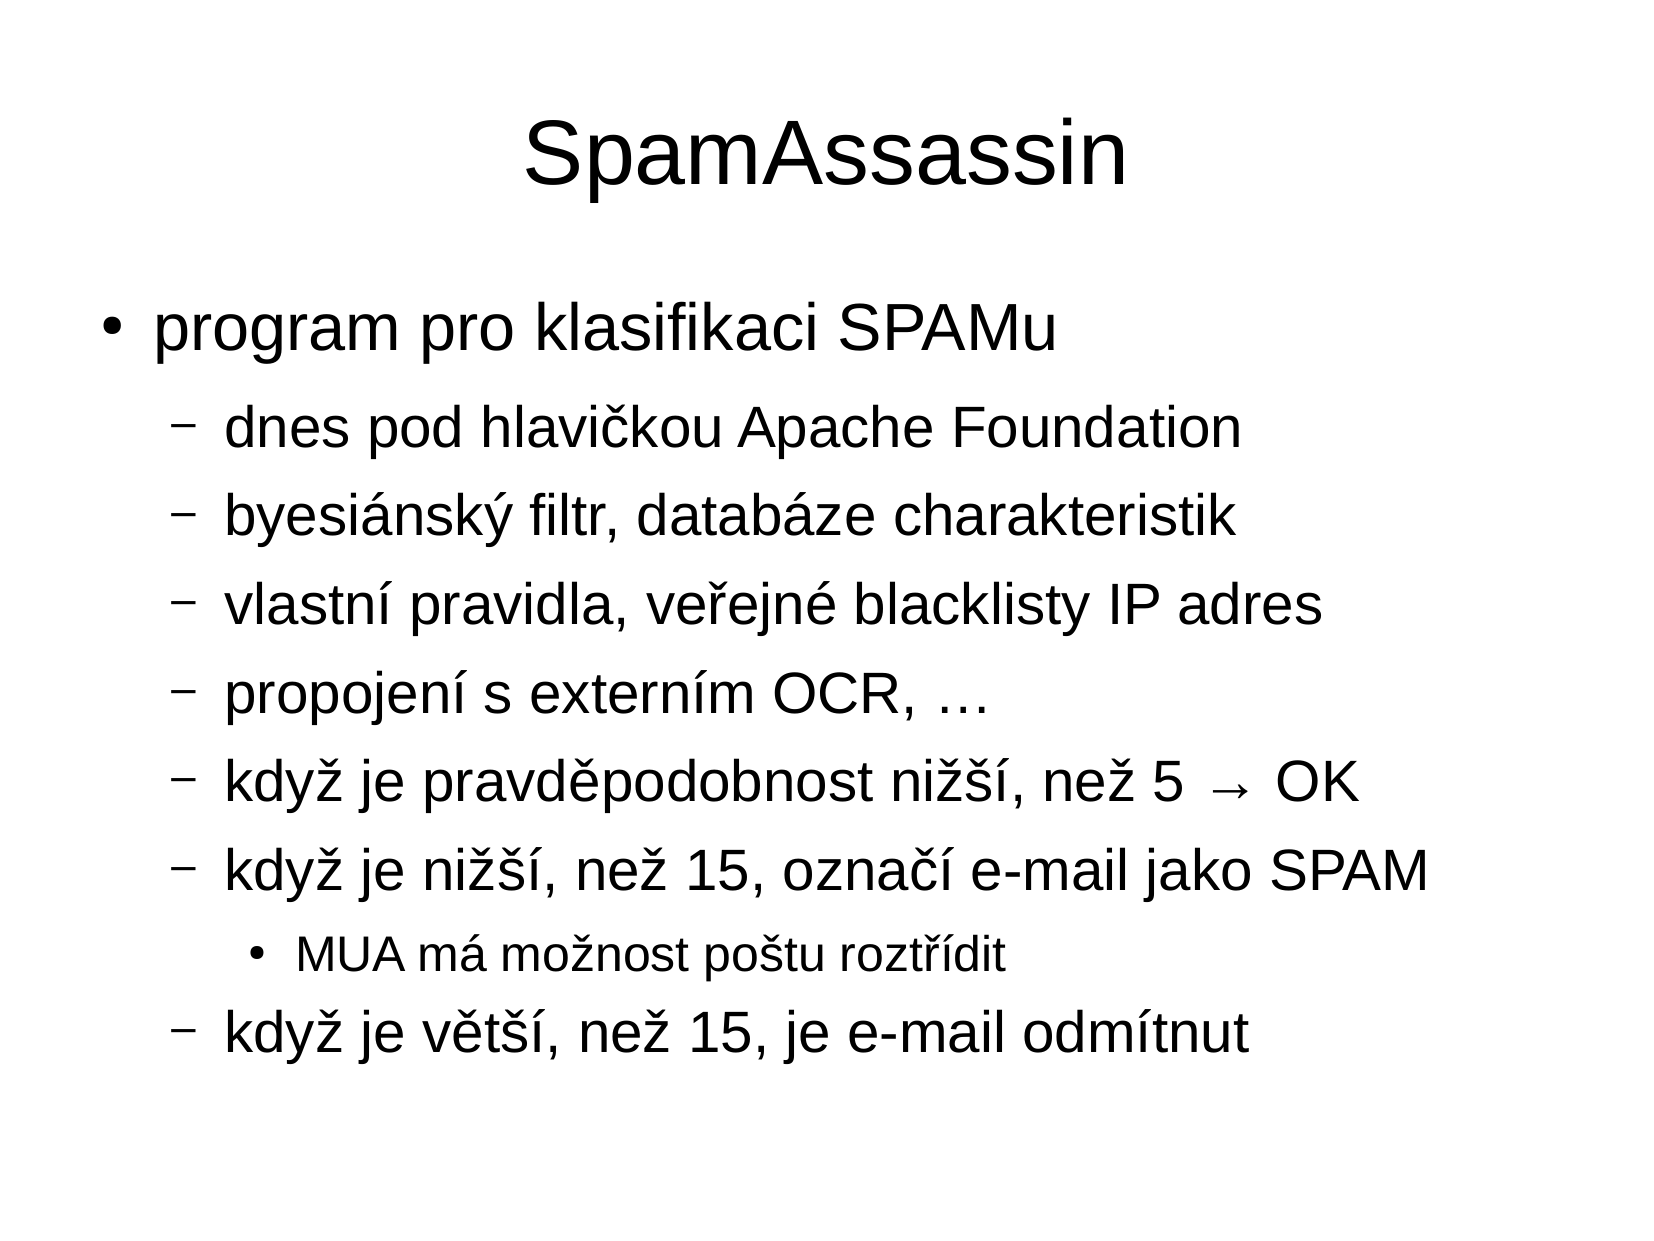

# SpamAssassin
program pro klasifikaci SPAMu
dnes pod hlavičkou Apache Foundation
byesiánský filtr, databáze charakteristik
vlastní pravidla, veřejné blacklisty IP adres
propojení s externím OCR, …
když je pravděpodobnost nižší, než 5 → OK
když je nižší, než 15, označí e-mail jako SPAM
MUA má možnost poštu roztřídit
když je větší, než 15, je e-mail odmítnut